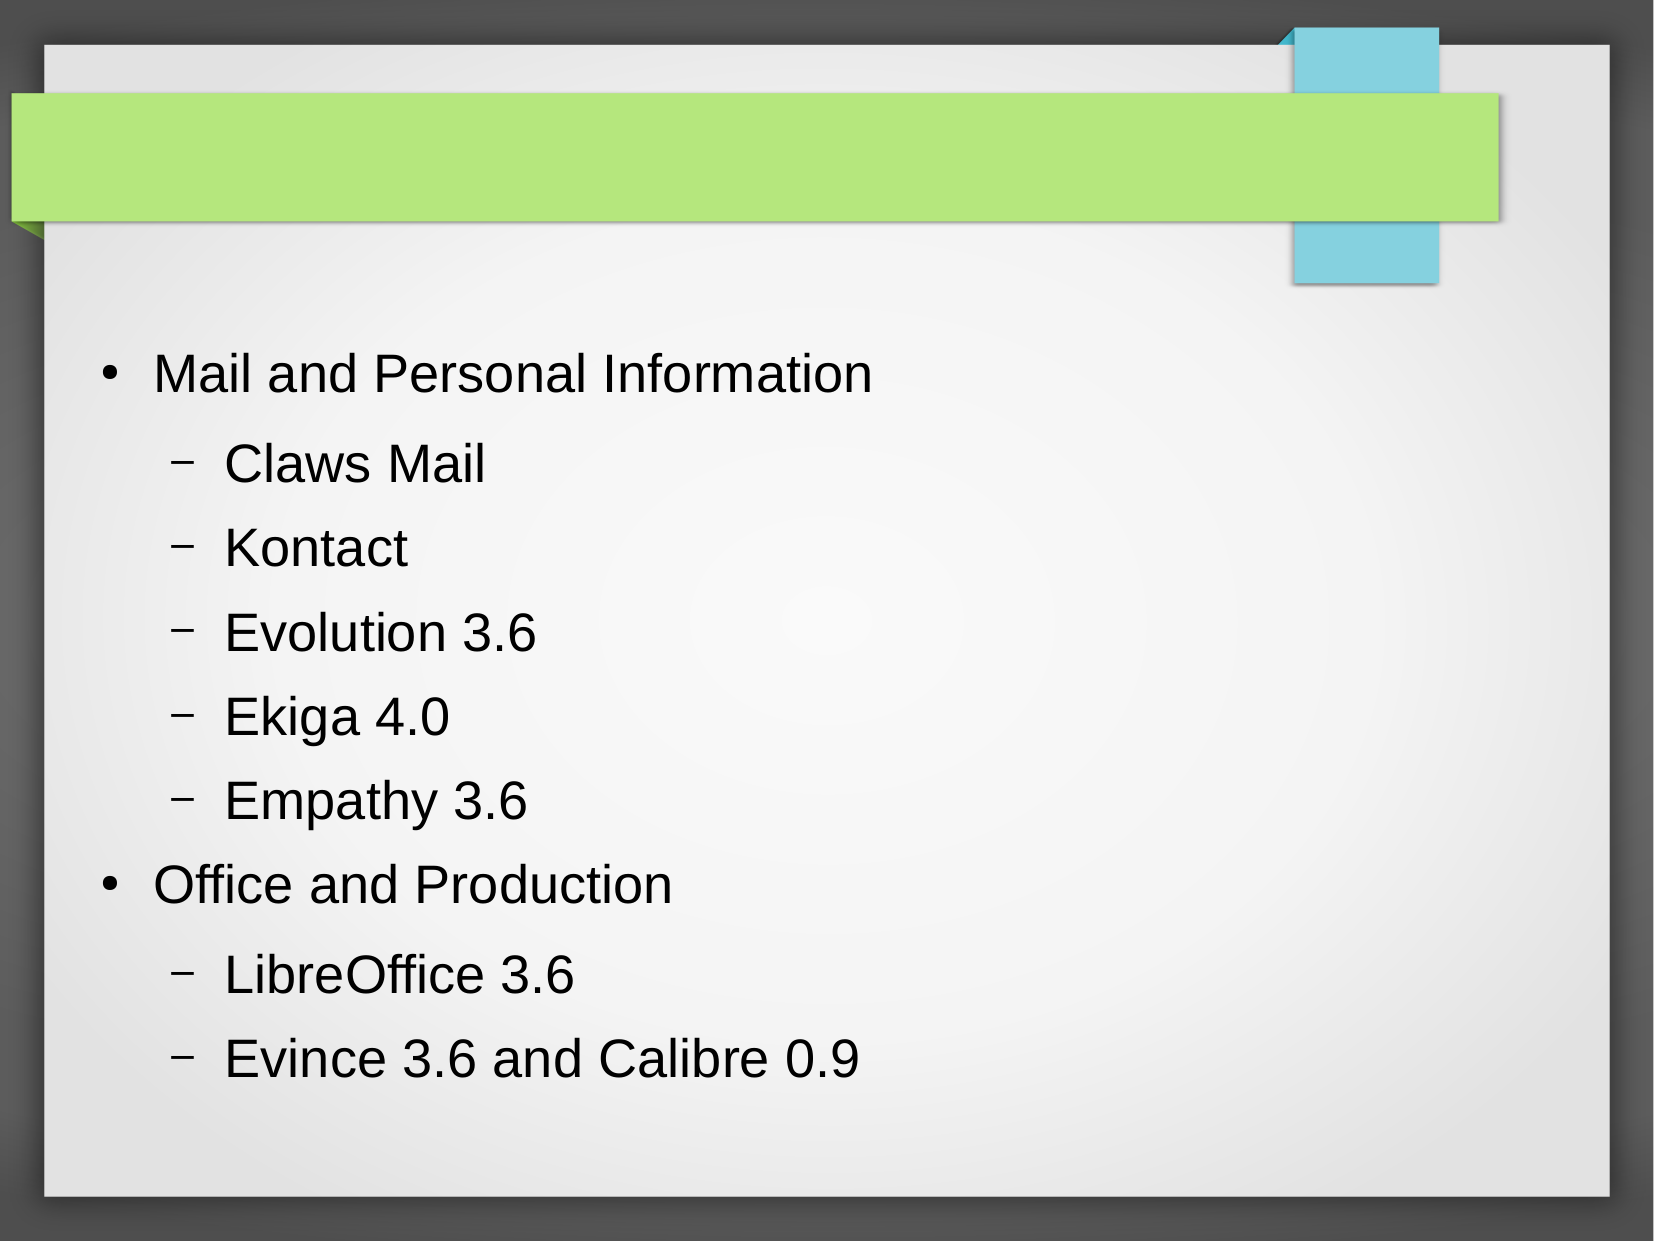

#
Mail and Personal Information
Claws Mail
Kontact
Evolution 3.6
Ekiga 4.0
Empathy 3.6
Office and Production
LibreOffice 3.6
Evince 3.6 and Calibre 0.9